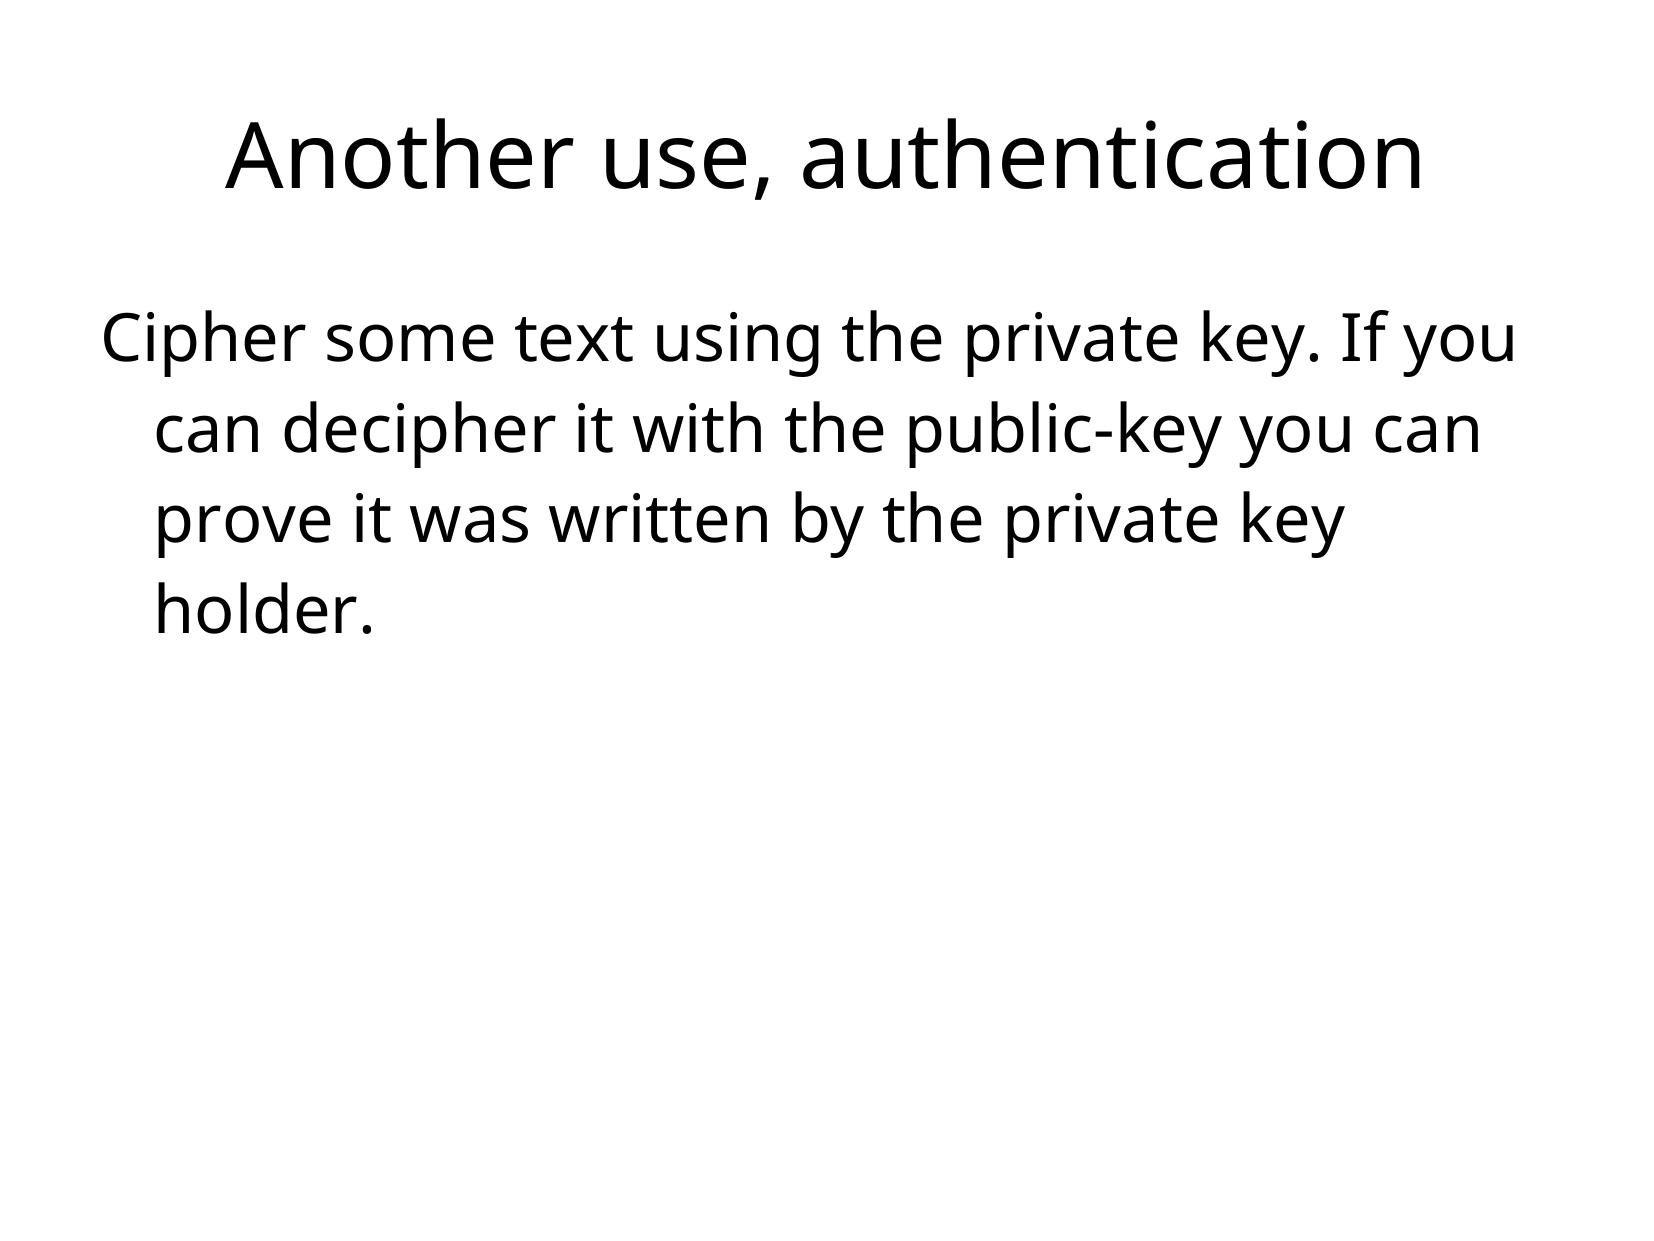

# Another use, authentication
Cipher some text using the private key. If you can decipher it with the public-key you can prove it was written by the private key holder.